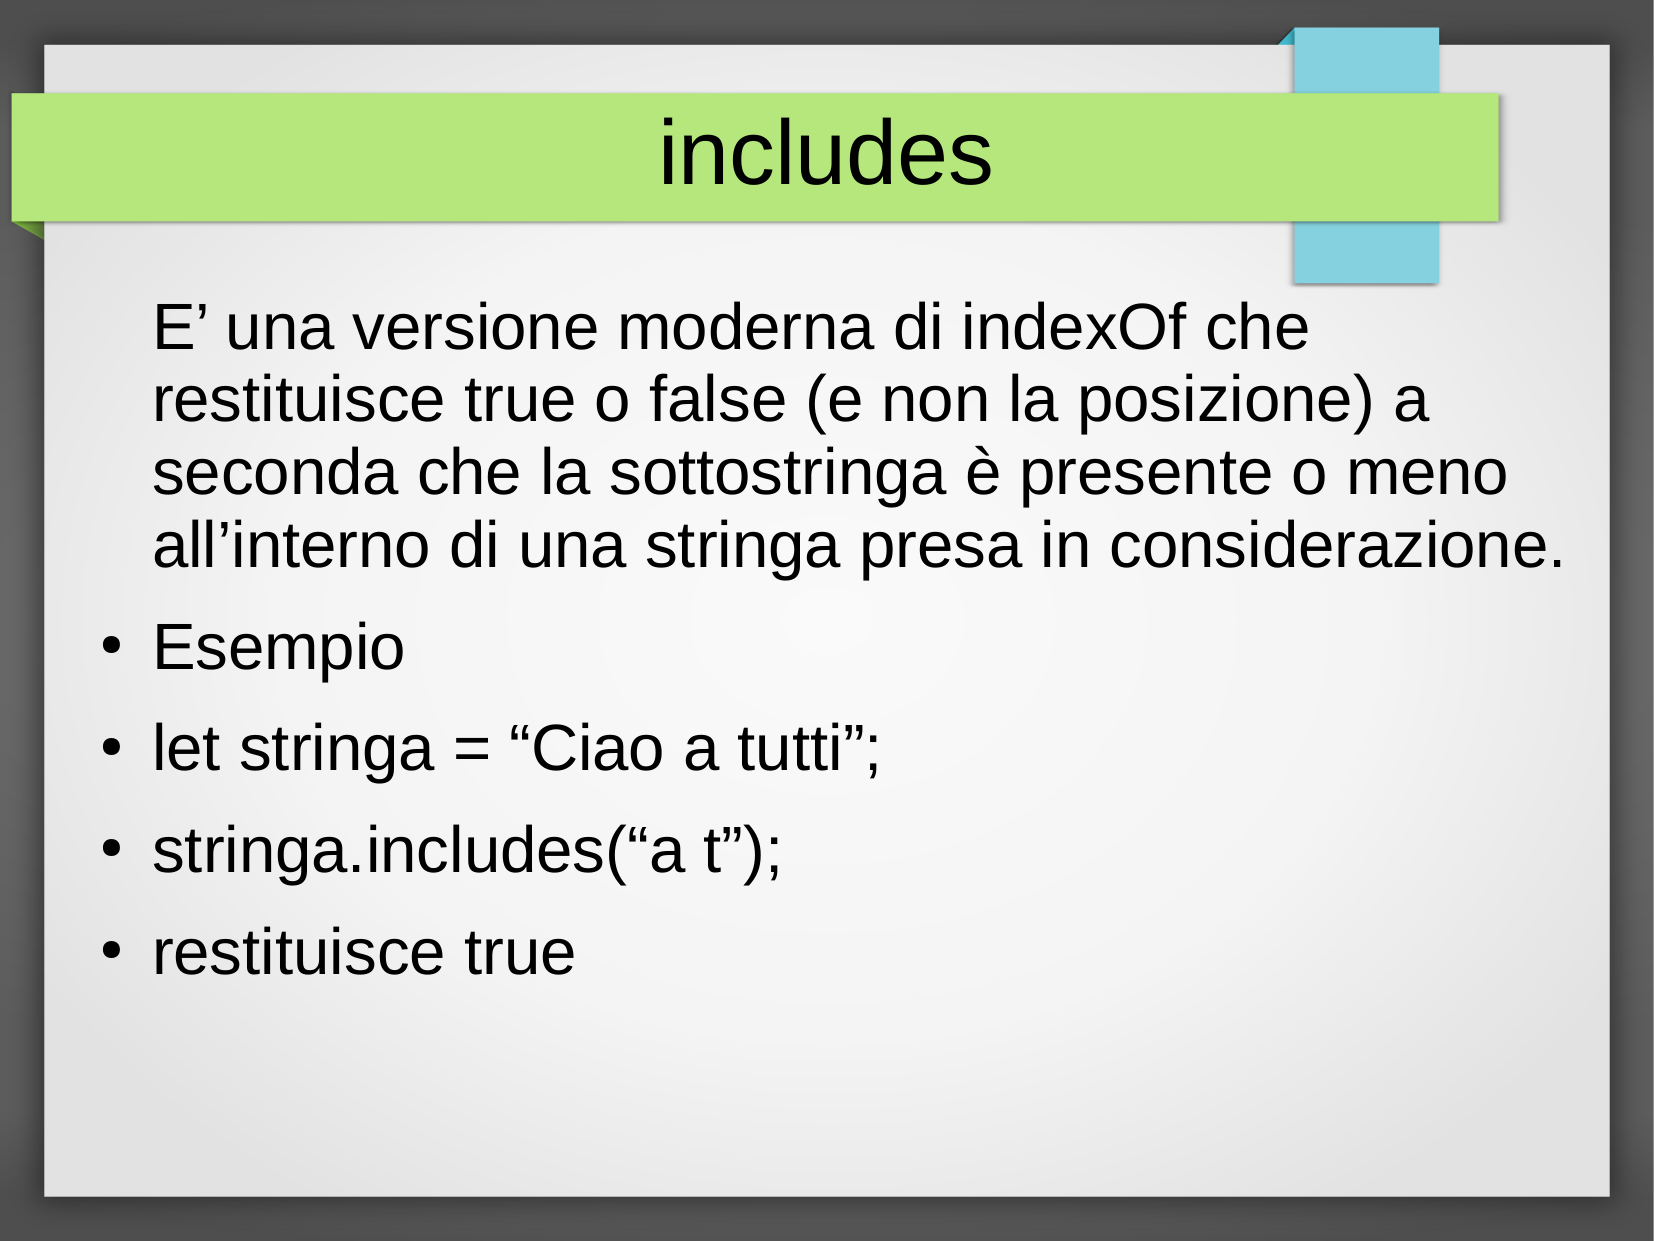

# includes
E’ una versione moderna di indexOf che restituisce true o false (e non la posizione) a seconda che la sottostringa è presente o meno all’interno di una stringa presa in considerazione.
Esempio
let stringa = “Ciao a tutti”;
stringa.includes(“a t”);
restituisce true